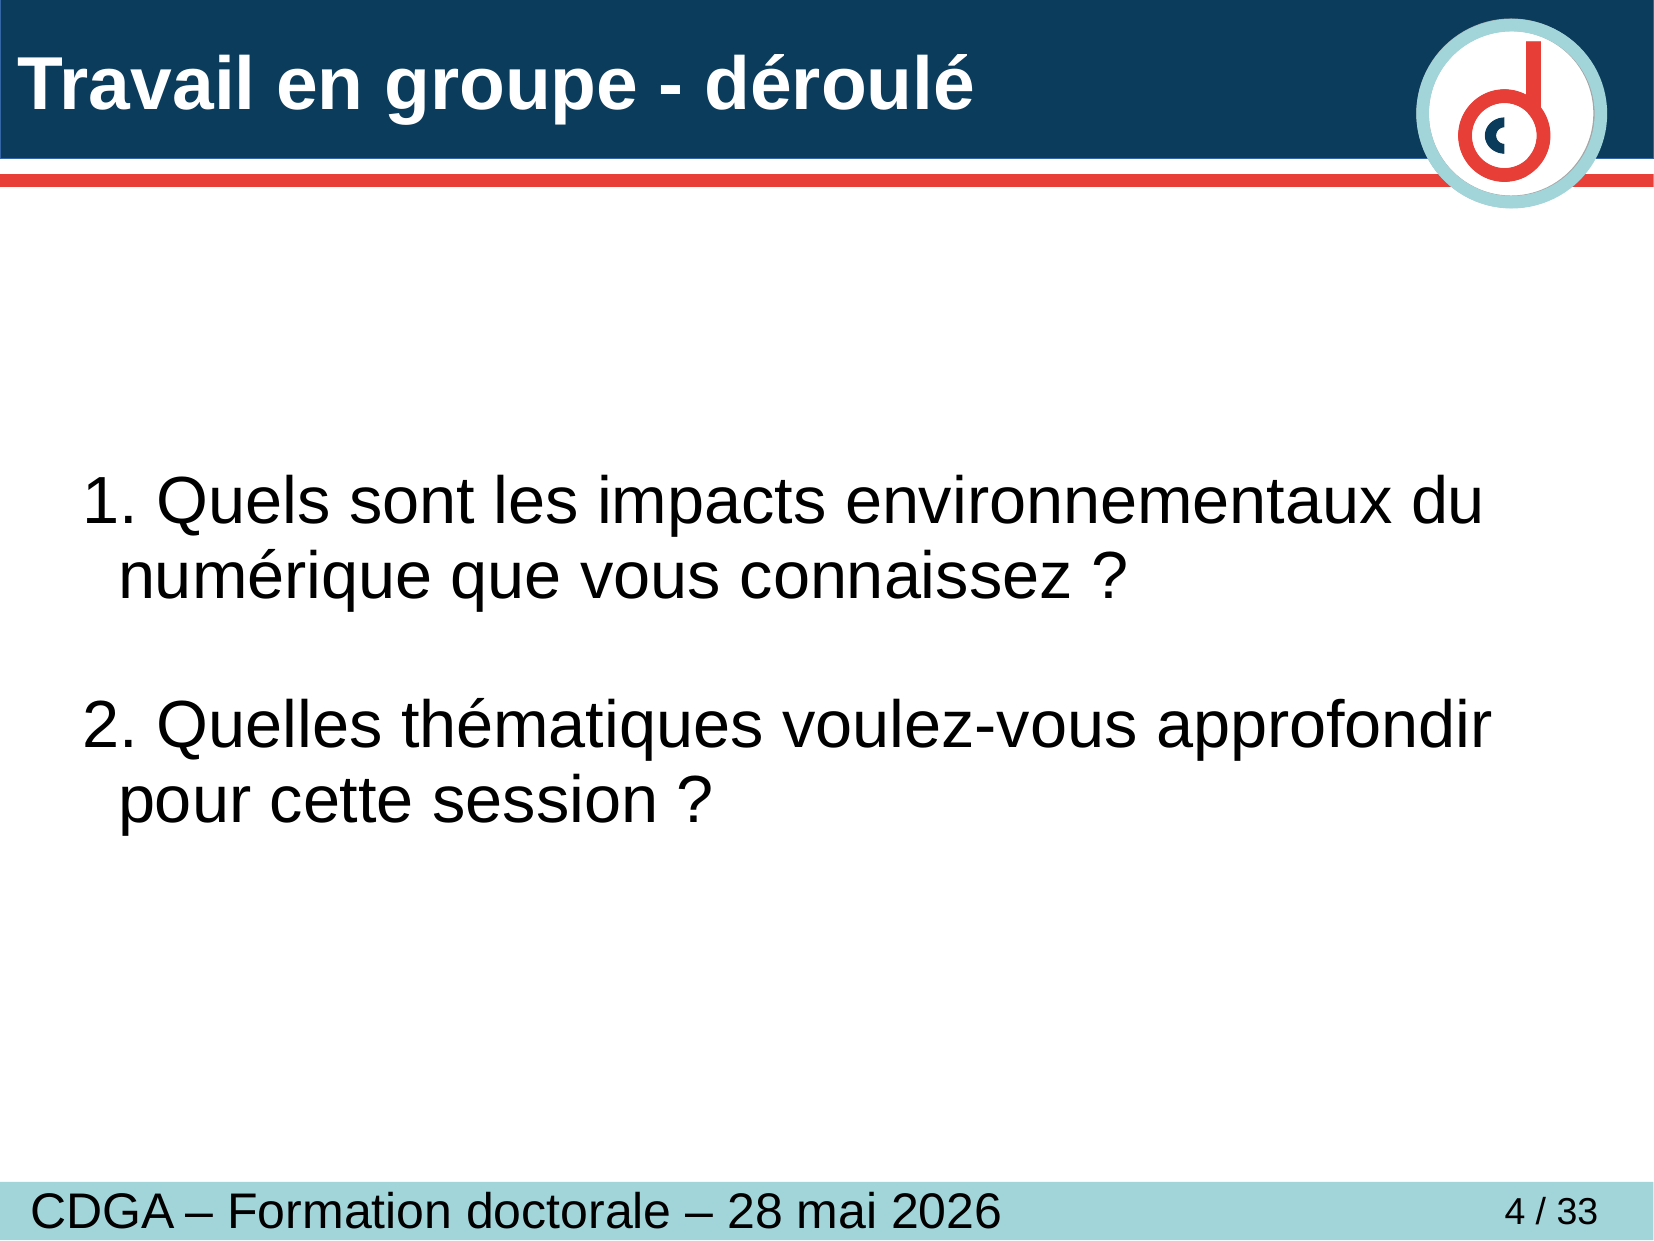

# Travail en groupe - déroulé
 Quels sont les impacts environnementaux du numérique que vous connaissez ?
 Quelles thématiques voulez-vous approfondir pour cette session ?